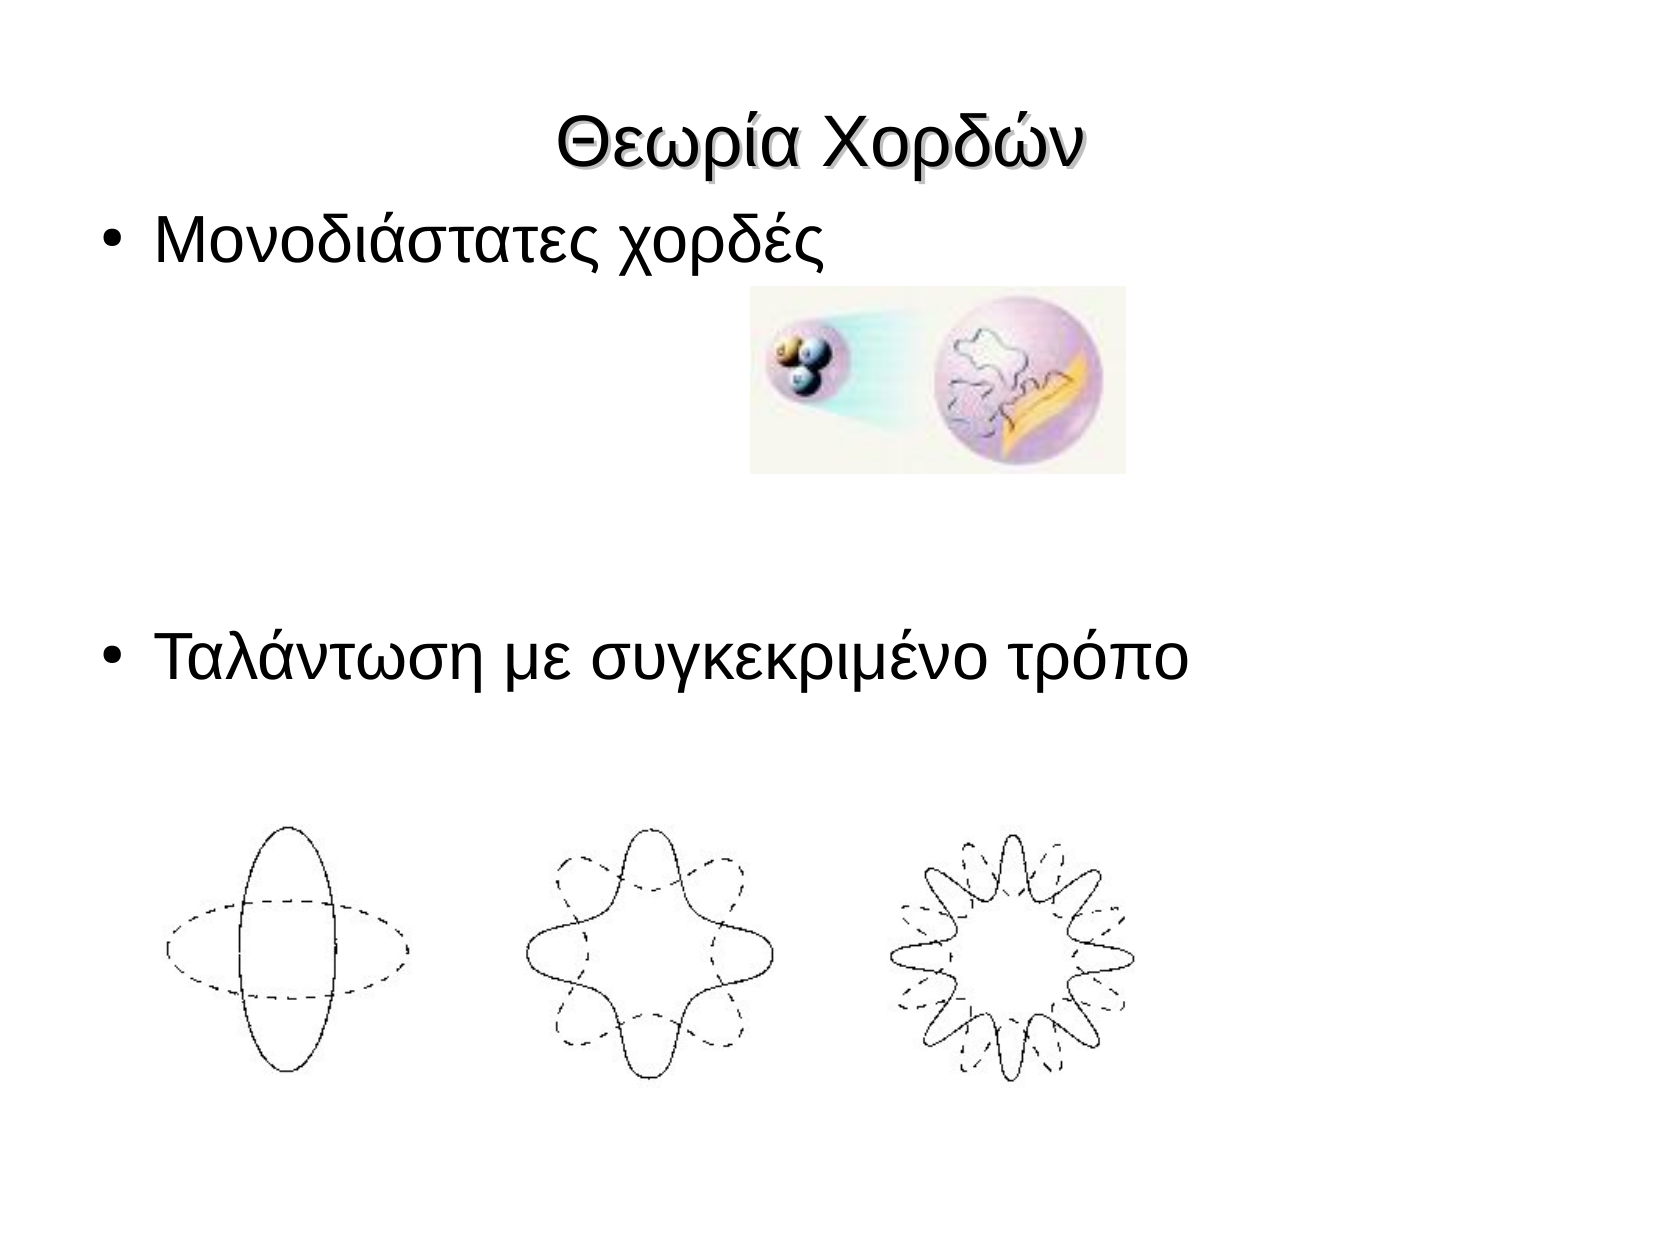

Θεωρία Χορδών
# Μονοδιάστατες χορδές
Ταλάντωση με συγκεκριμένο τρόπο